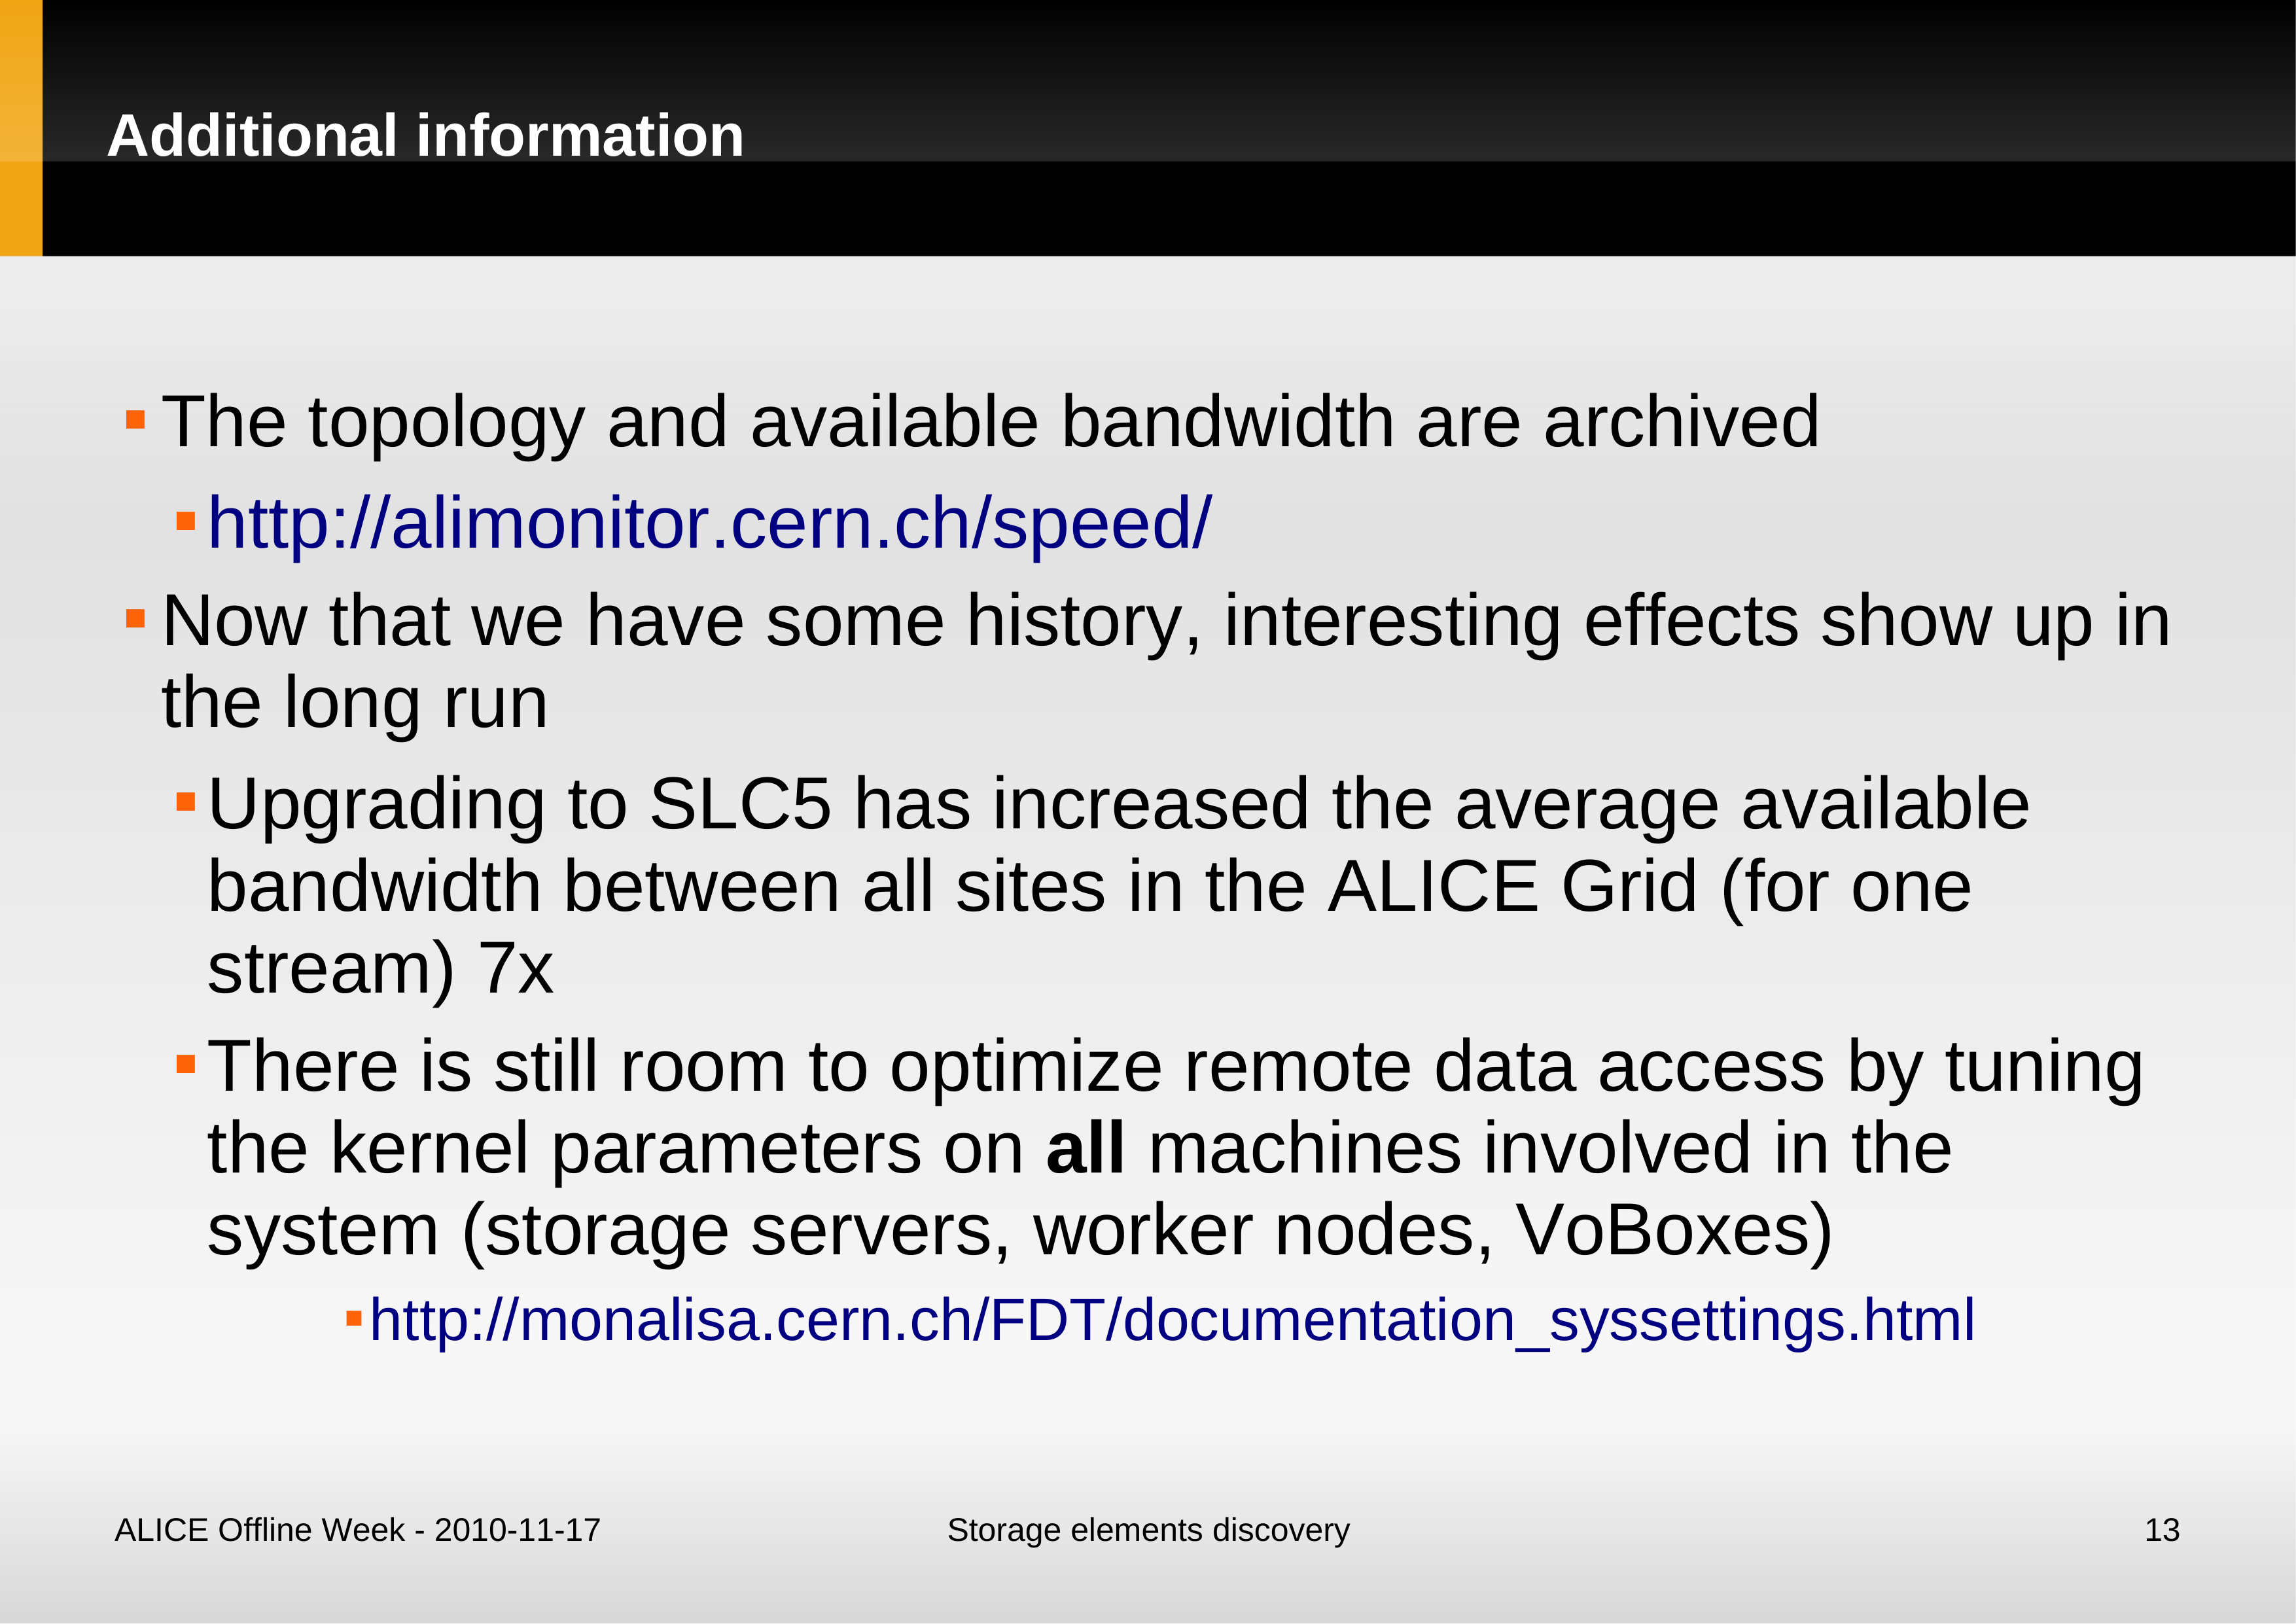

# Additional information
The topology and available bandwidth are archived
http://alimonitor.cern.ch/speed/
Now that we have some history, interesting effects show up in the long run
Upgrading to SLC5 has increased the average available bandwidth between all sites in the ALICE Grid (for one stream) 7x
There is still room to optimize remote data access by tuning the kernel parameters on all machines involved in the system (storage servers, worker nodes, VoBoxes)
http://monalisa.cern.ch/FDT/documentation_syssettings.html
ALICE Offline Week - 2010-11-17
Storage elements discovery
13